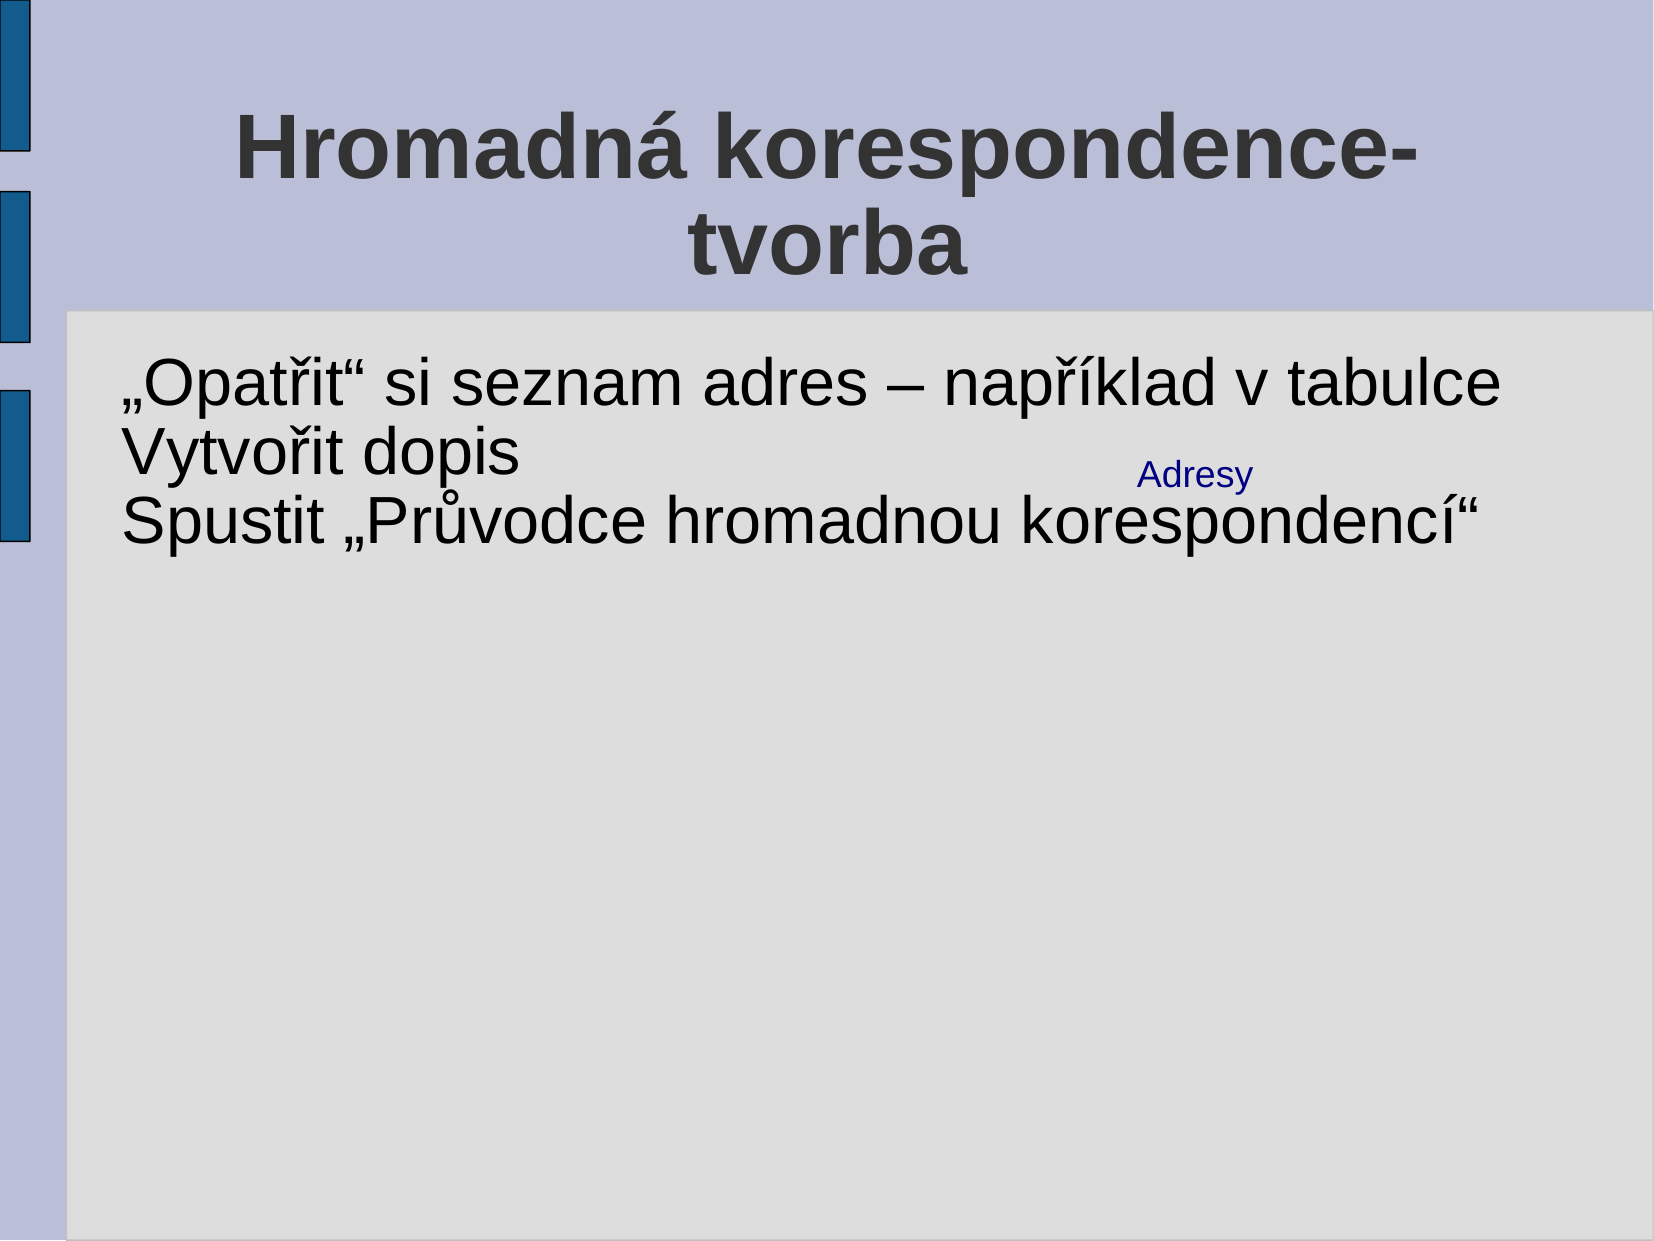

# Hromadná korespondence- tvorba
„Opatřit“ si seznam adres – například v tabulce
Vytvořit dopis
Spustit „Průvodce hromadnou korespondencí“
Adresy